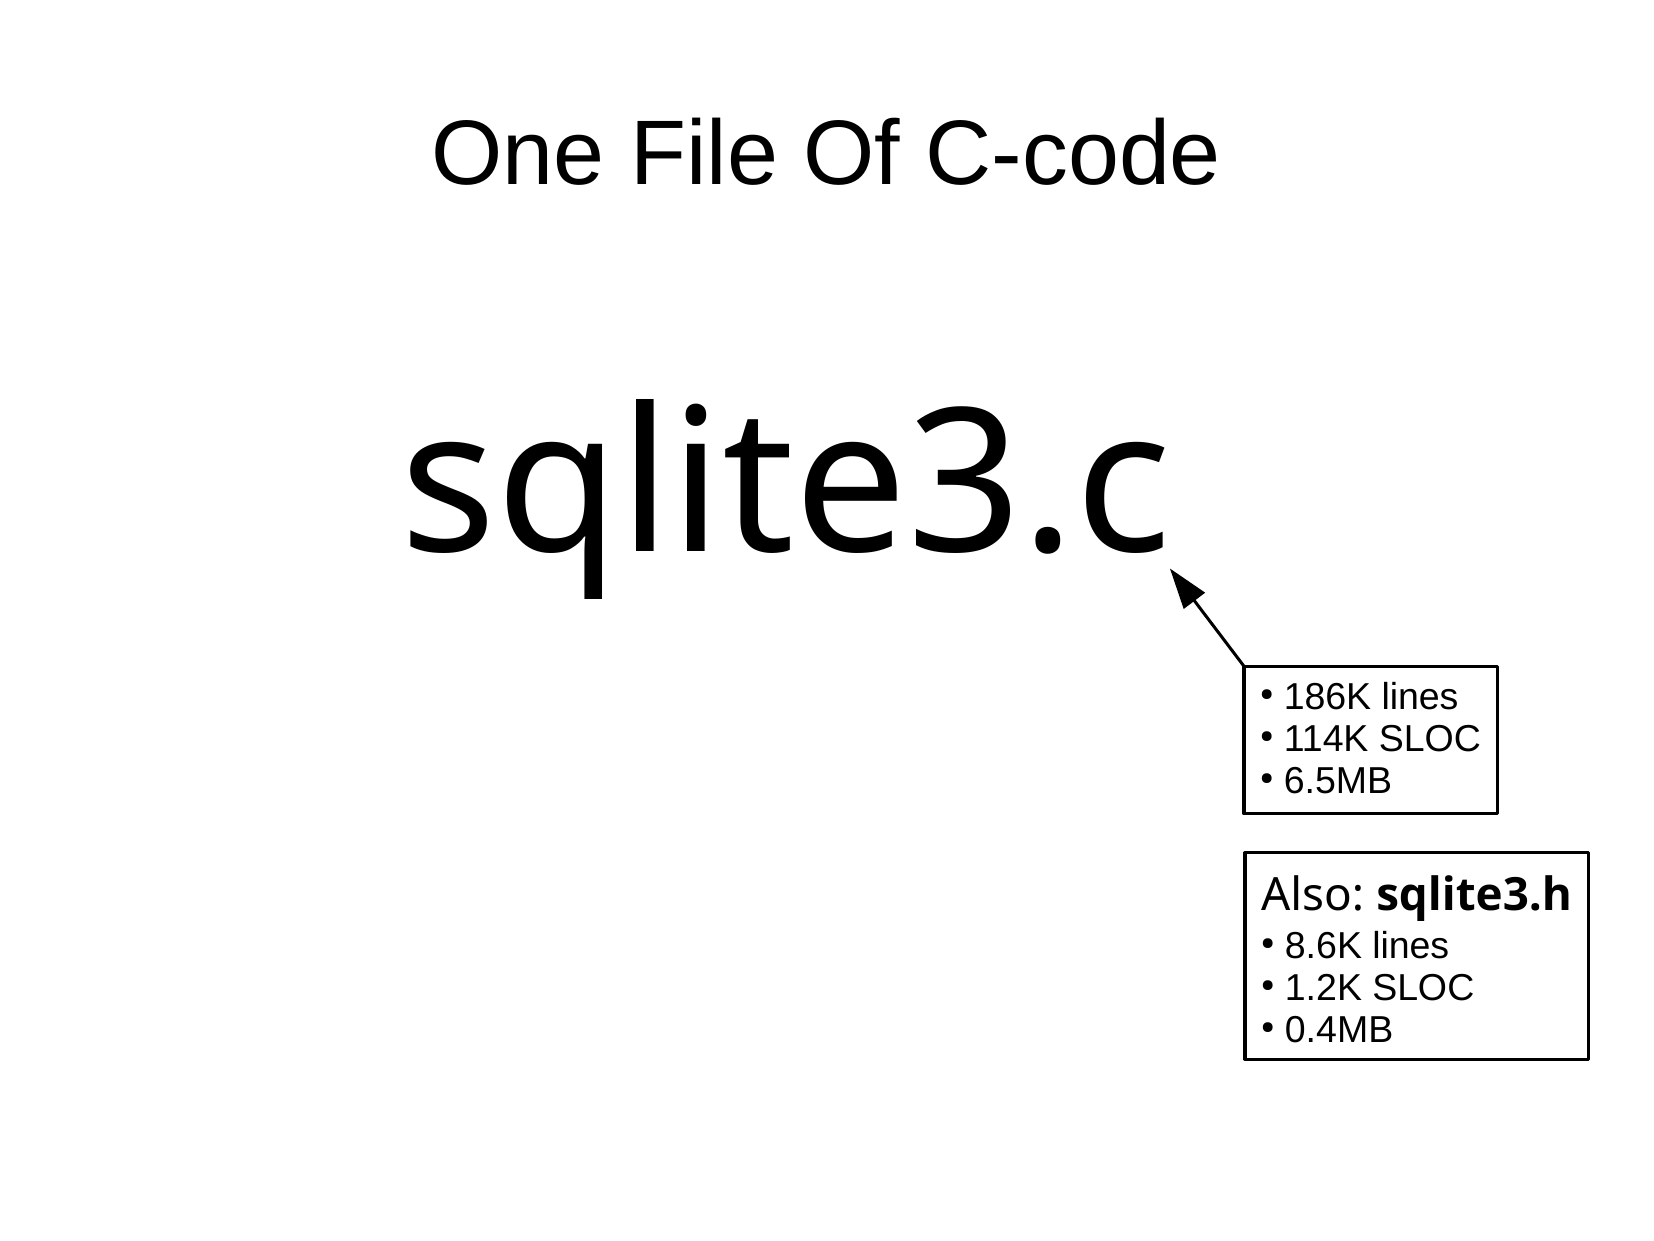

# One File Of C-code
sqlite3.c
 186K lines
 114K SLOC
 6.5MB
Also: sqlite3.h
 8.6K lines
 1.2K SLOC
 0.4MB